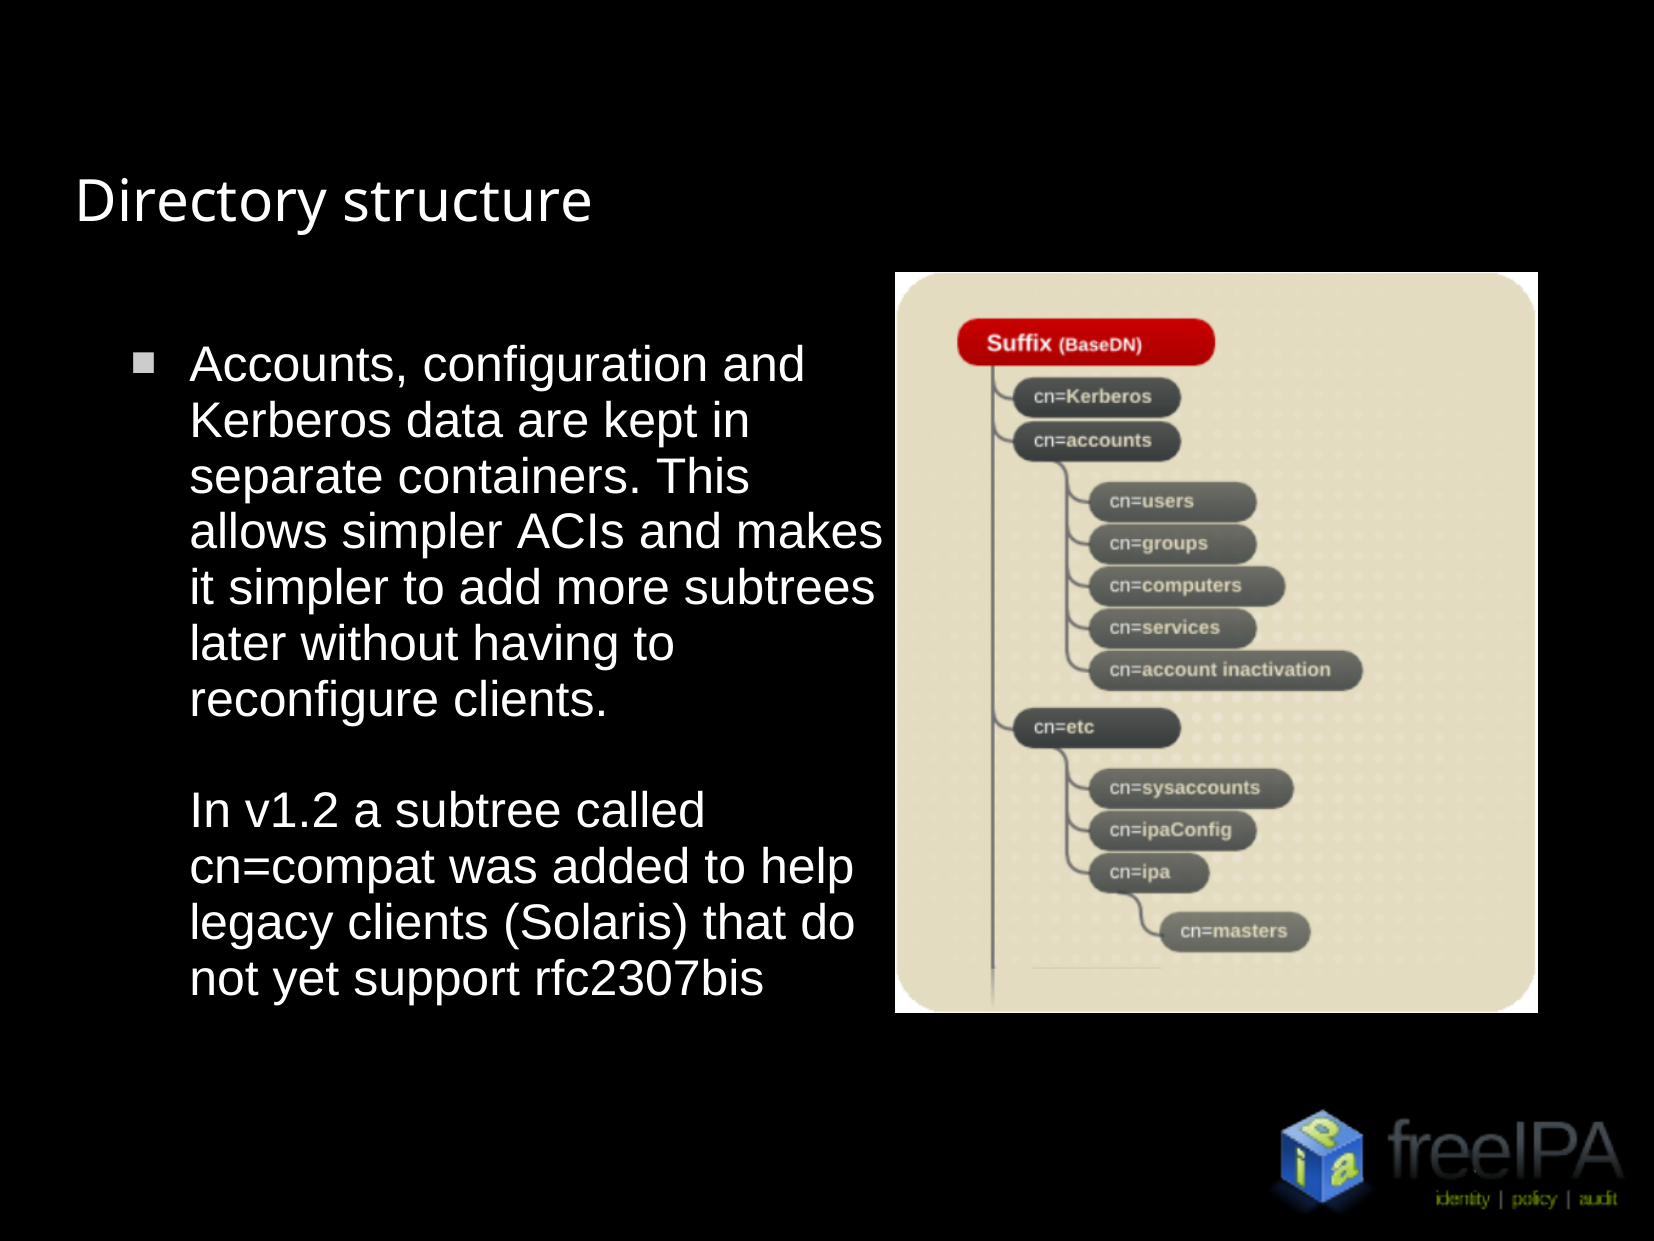

# Directory structure
Accounts, configuration and
Kerberos data are kept in
separate containers. This
allows simpler ACIs and makes
it simpler to add more subtrees
later without having to
reconfigure clients.
In v1.2 a subtree called
cn=compat was added to help
legacy clients (Solaris) that do
not yet support rfc2307bis